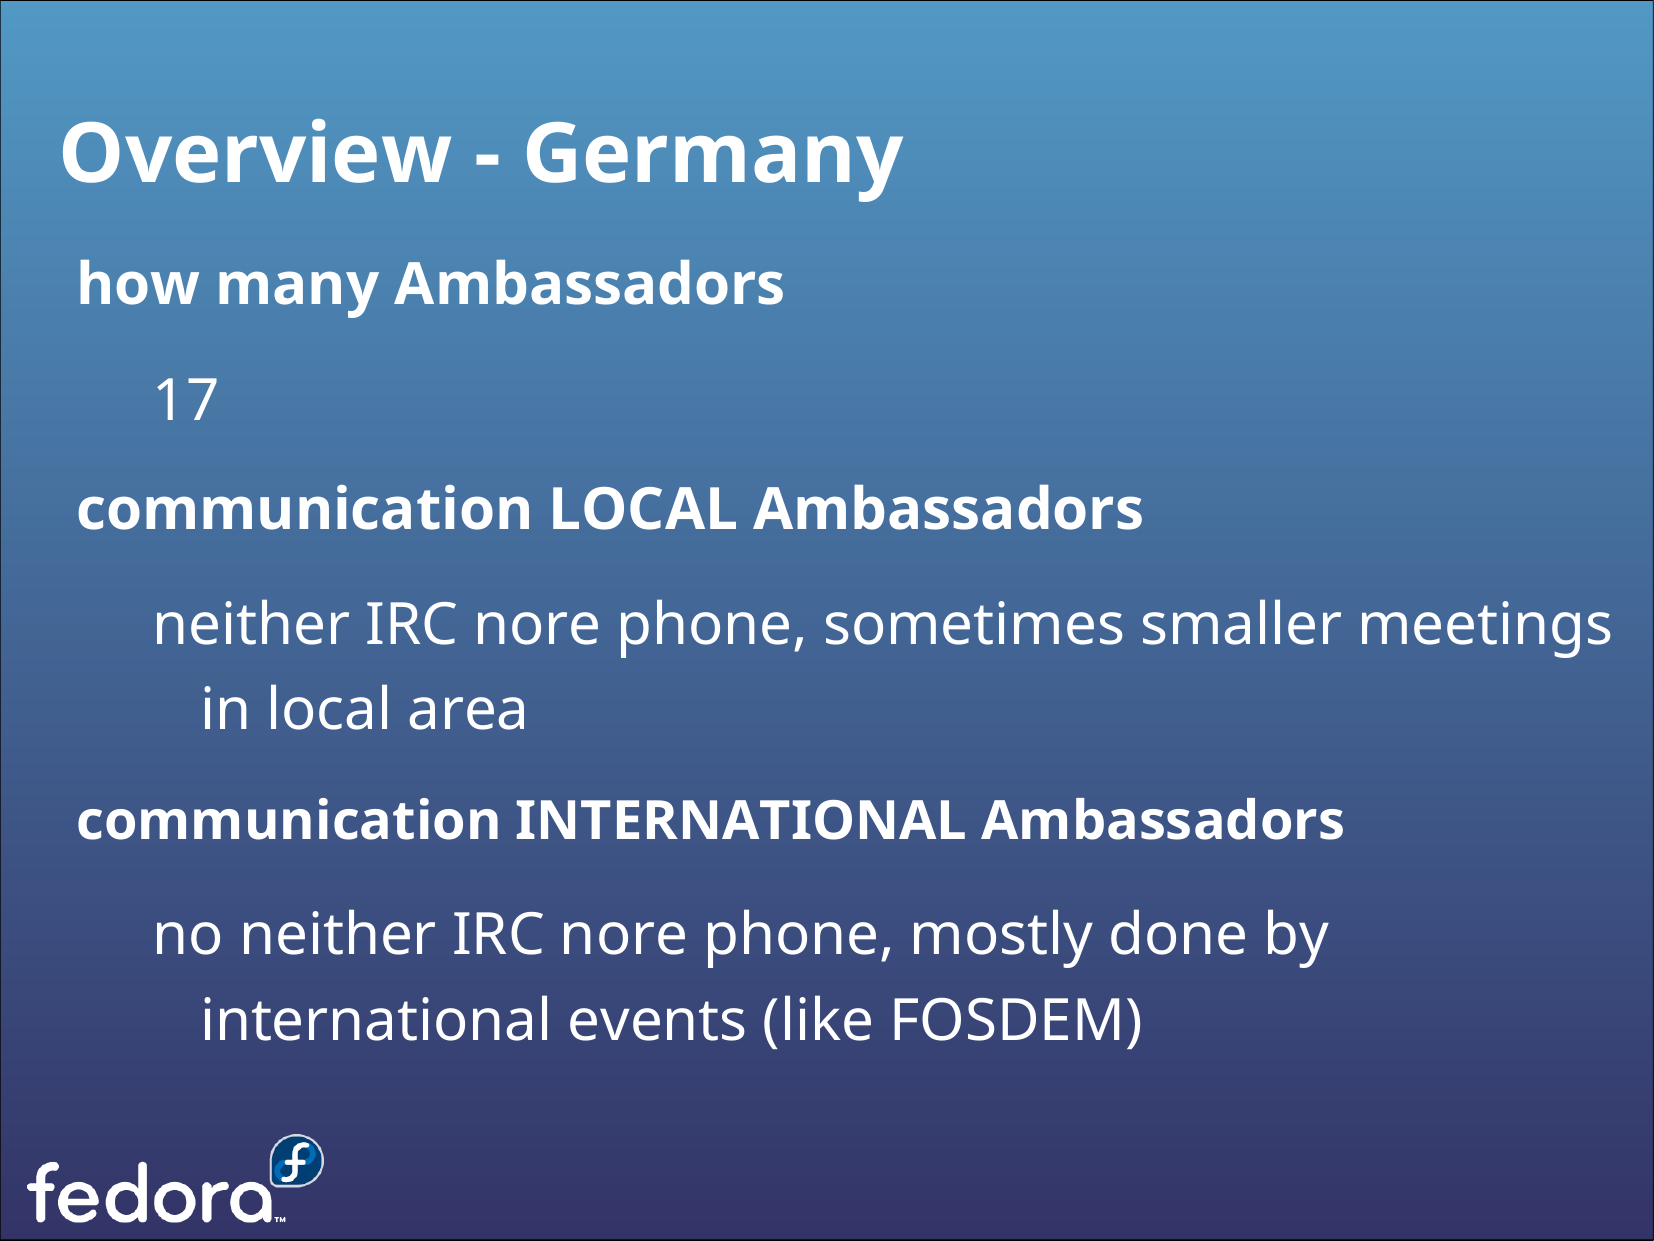

# Overview - Germany
how many Ambassadors
17
communication LOCAL Ambassadors
neither IRC nore phone, sometimes smaller meetings in local area
communication INTERNATIONAL Ambassadors
no neither IRC nore phone, mostly done by international events (like FOSDEM)